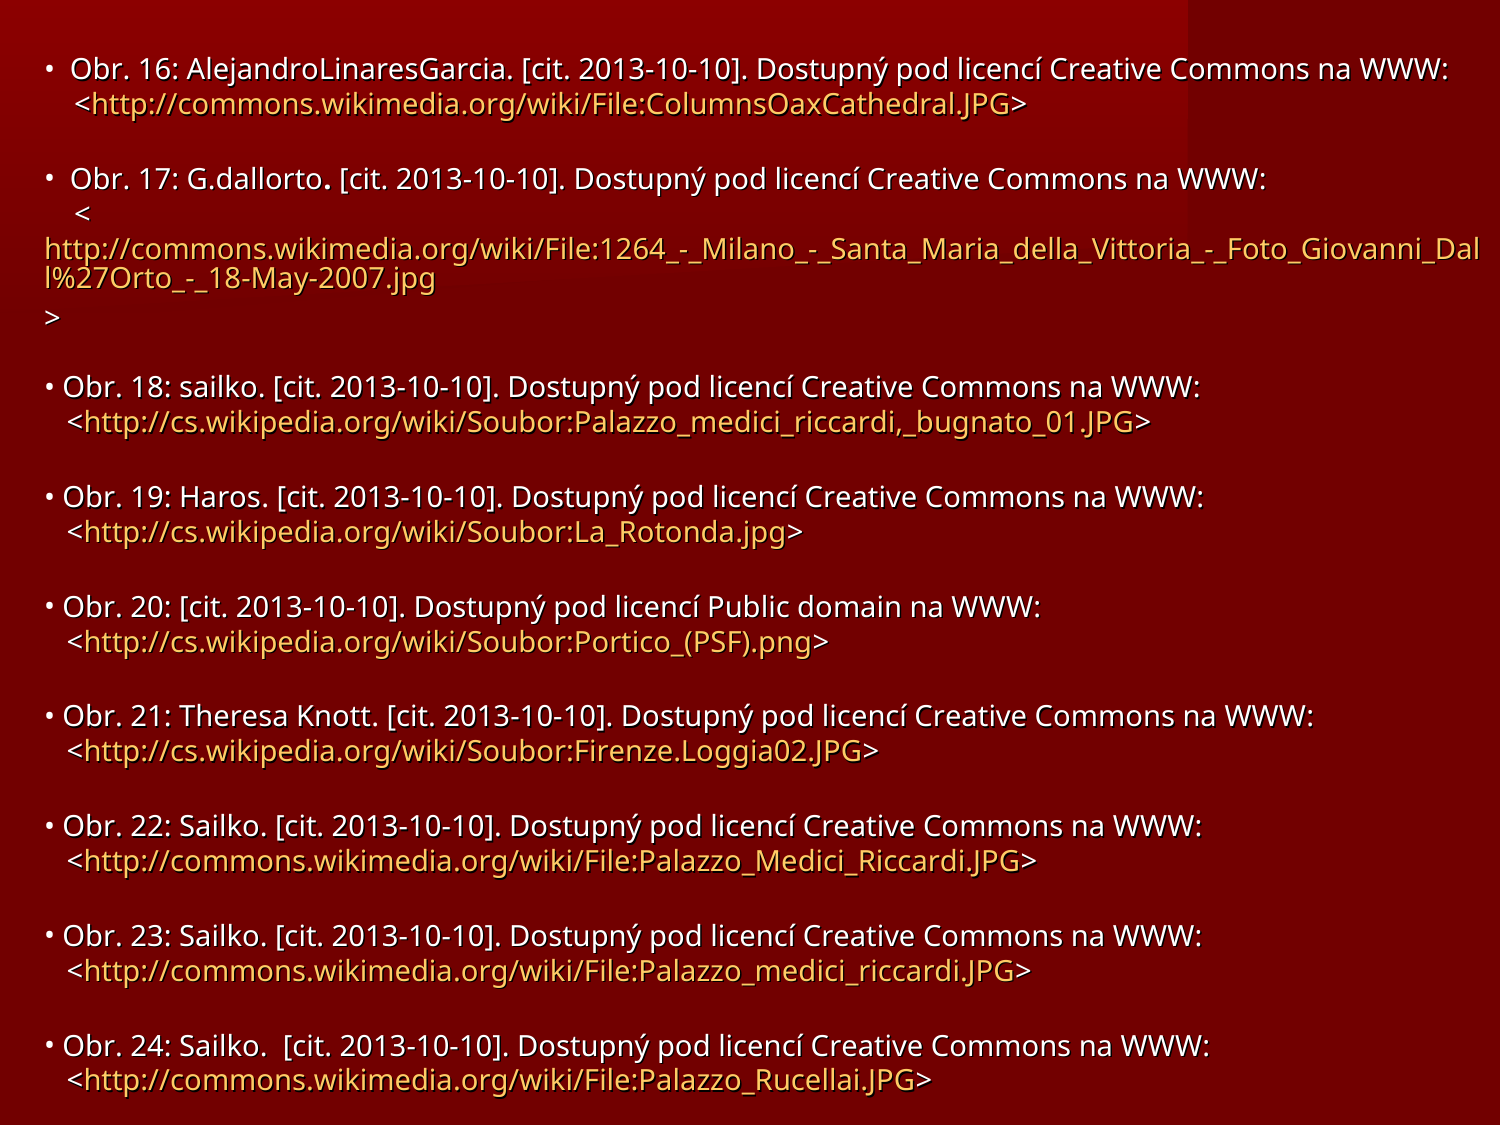

Obr. 16: AlejandroLinaresGarcia. [cit. 2013-10-10]. Dostupný pod licencí Creative Commons na WWW:
 <http://commons.wikimedia.org/wiki/File:ColumnsOaxCathedral.JPG>
 Obr. 17: G.dallorto. [cit. 2013-10-10]. Dostupný pod licencí Creative Commons na WWW:
 <http://commons.wikimedia.org/wiki/File:1264_-_Milano_-_Santa_Maria_della_Vittoria_-_Foto_Giovanni_Dall%27Orto_-_18-May-2007.jpg>
 Obr. 18: sailko. [cit. 2013-10-10]. Dostupný pod licencí Creative Commons na WWW:
 <http://cs.wikipedia.org/wiki/Soubor:Palazzo_medici_riccardi,_bugnato_01.JPG>
 Obr. 19: Haros. [cit. 2013-10-10]. Dostupný pod licencí Creative Commons na WWW:
 <http://cs.wikipedia.org/wiki/Soubor:La_Rotonda.jpg>
 Obr. 20: [cit. 2013-10-10]. Dostupný pod licencí Public domain na WWW:
 <http://cs.wikipedia.org/wiki/Soubor:Portico_(PSF).png>
 Obr. 21: Theresa Knott. [cit. 2013-10-10]. Dostupný pod licencí Creative Commons na WWW:
 <http://cs.wikipedia.org/wiki/Soubor:Firenze.Loggia02.JPG>
 Obr. 22: Sailko. [cit. 2013-10-10]. Dostupný pod licencí Creative Commons na WWW:
 <http://commons.wikimedia.org/wiki/File:Palazzo_Medici_Riccardi.JPG>
 Obr. 23: Sailko. [cit. 2013-10-10]. Dostupný pod licencí Creative Commons na WWW:
 <http://commons.wikimedia.org/wiki/File:Palazzo_medici_riccardi.JPG>
 Obr. 24: Sailko. [cit. 2013-10-10]. Dostupný pod licencí Creative Commons na WWW:
 <http://commons.wikimedia.org/wiki/File:Palazzo_Rucellai.JPG>